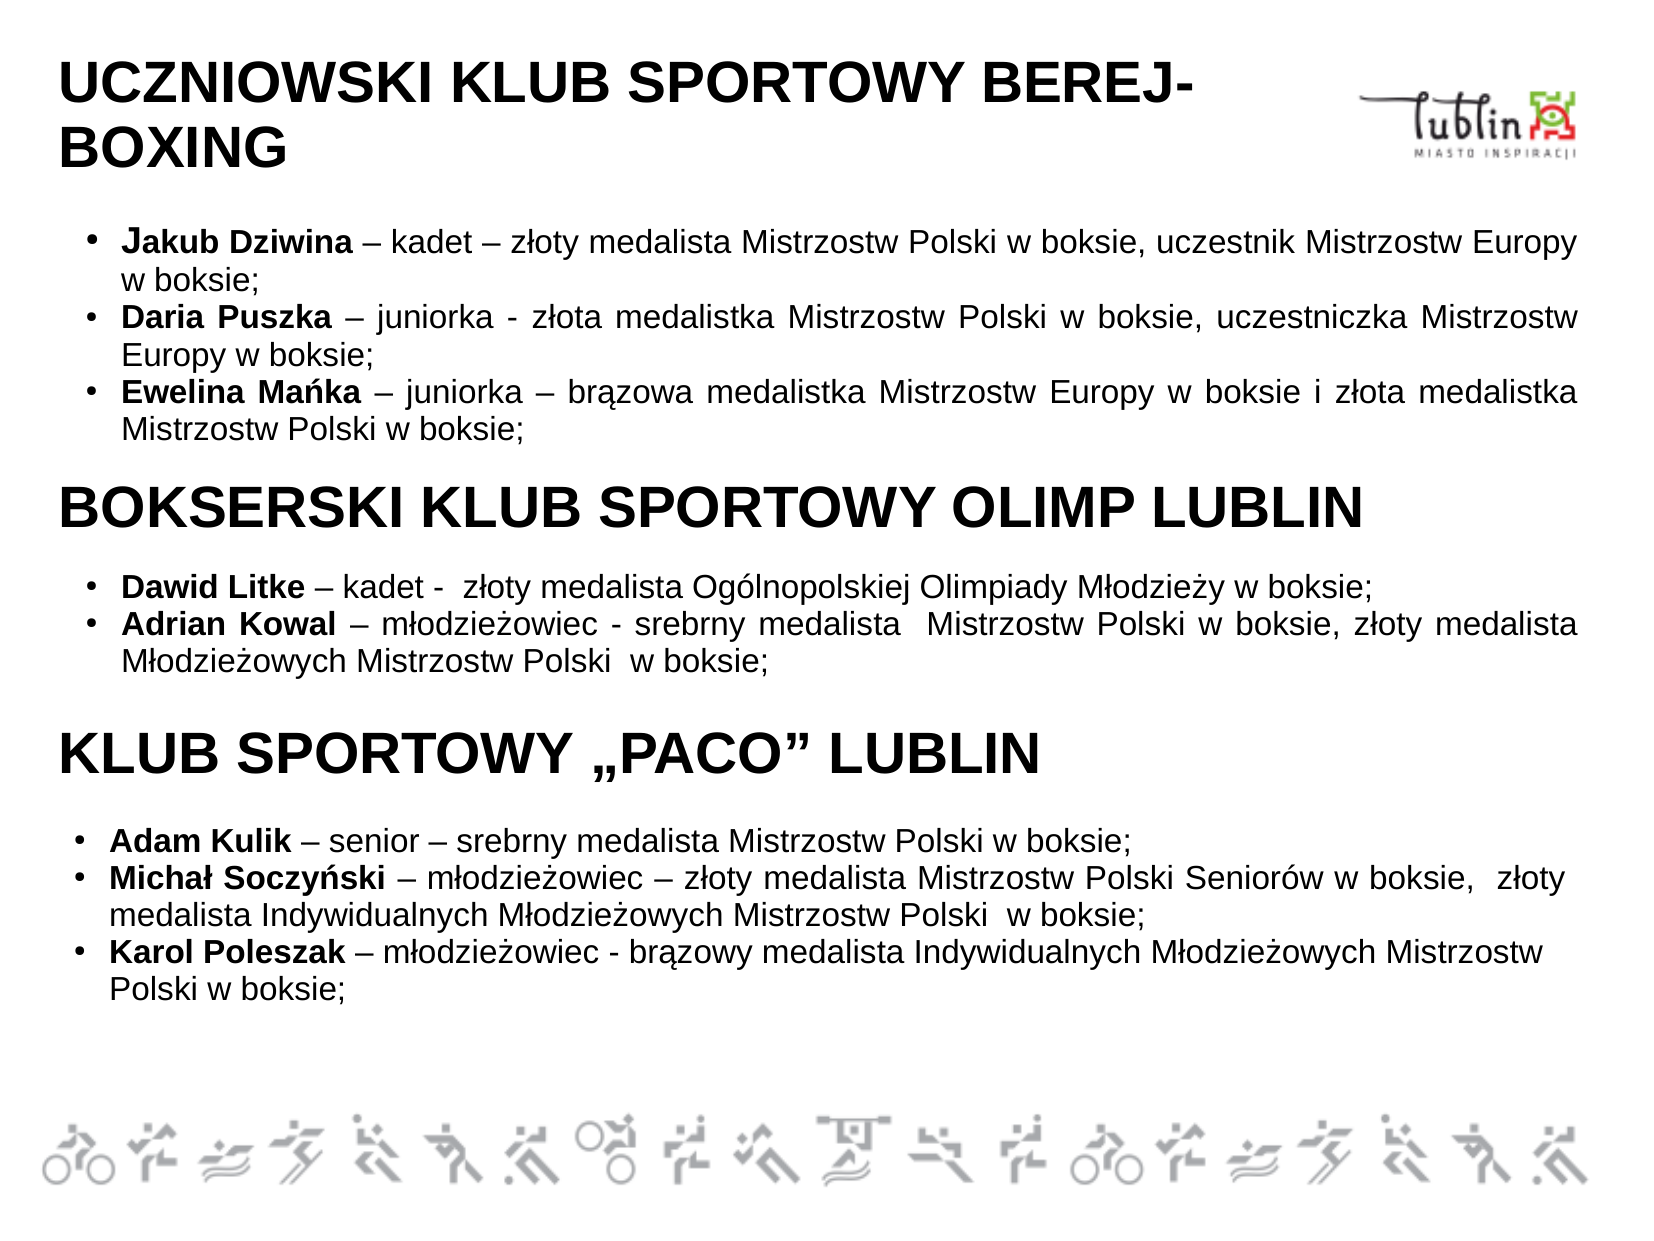

UCZNIOWSKI KLUB SPORTOWY BEREJ-BOXING
#
Jakub Dziwina – kadet – złoty medalista Mistrzostw Polski w boksie, uczestnik Mistrzostw Europy w boksie;
Daria Puszka – juniorka - złota medalistka Mistrzostw Polski w boksie, uczestniczka Mistrzostw Europy w boksie;
Ewelina Mańka – juniorka – brązowa medalistka Mistrzostw Europy w boksie i złota medalistka Mistrzostw Polski w boksie;
BOKSERSKI KLUB SPORTOWY OLIMP LUBLIN
Dawid Litke – kadet - złoty medalista Ogólnopolskiej Olimpiady Młodzieży w boksie;
Adrian Kowal – młodzieżowiec - srebrny medalista Mistrzostw Polski w boksie, złoty medalista Młodzieżowych Mistrzostw Polski w boksie;
KLUB SPORTOWY „PACO” LUBLIN
Adam Kulik – senior – srebrny medalista Mistrzostw Polski w boksie;
Michał Soczyński – młodzieżowiec – złoty medalista Mistrzostw Polski Seniorów w boksie, złoty medalista Indywidualnych Młodzieżowych Mistrzostw Polski w boksie;
Karol Poleszak – młodzieżowiec - brązowy medalista Indywidualnych Młodzieżowych Mistrzostw Polski w boksie;